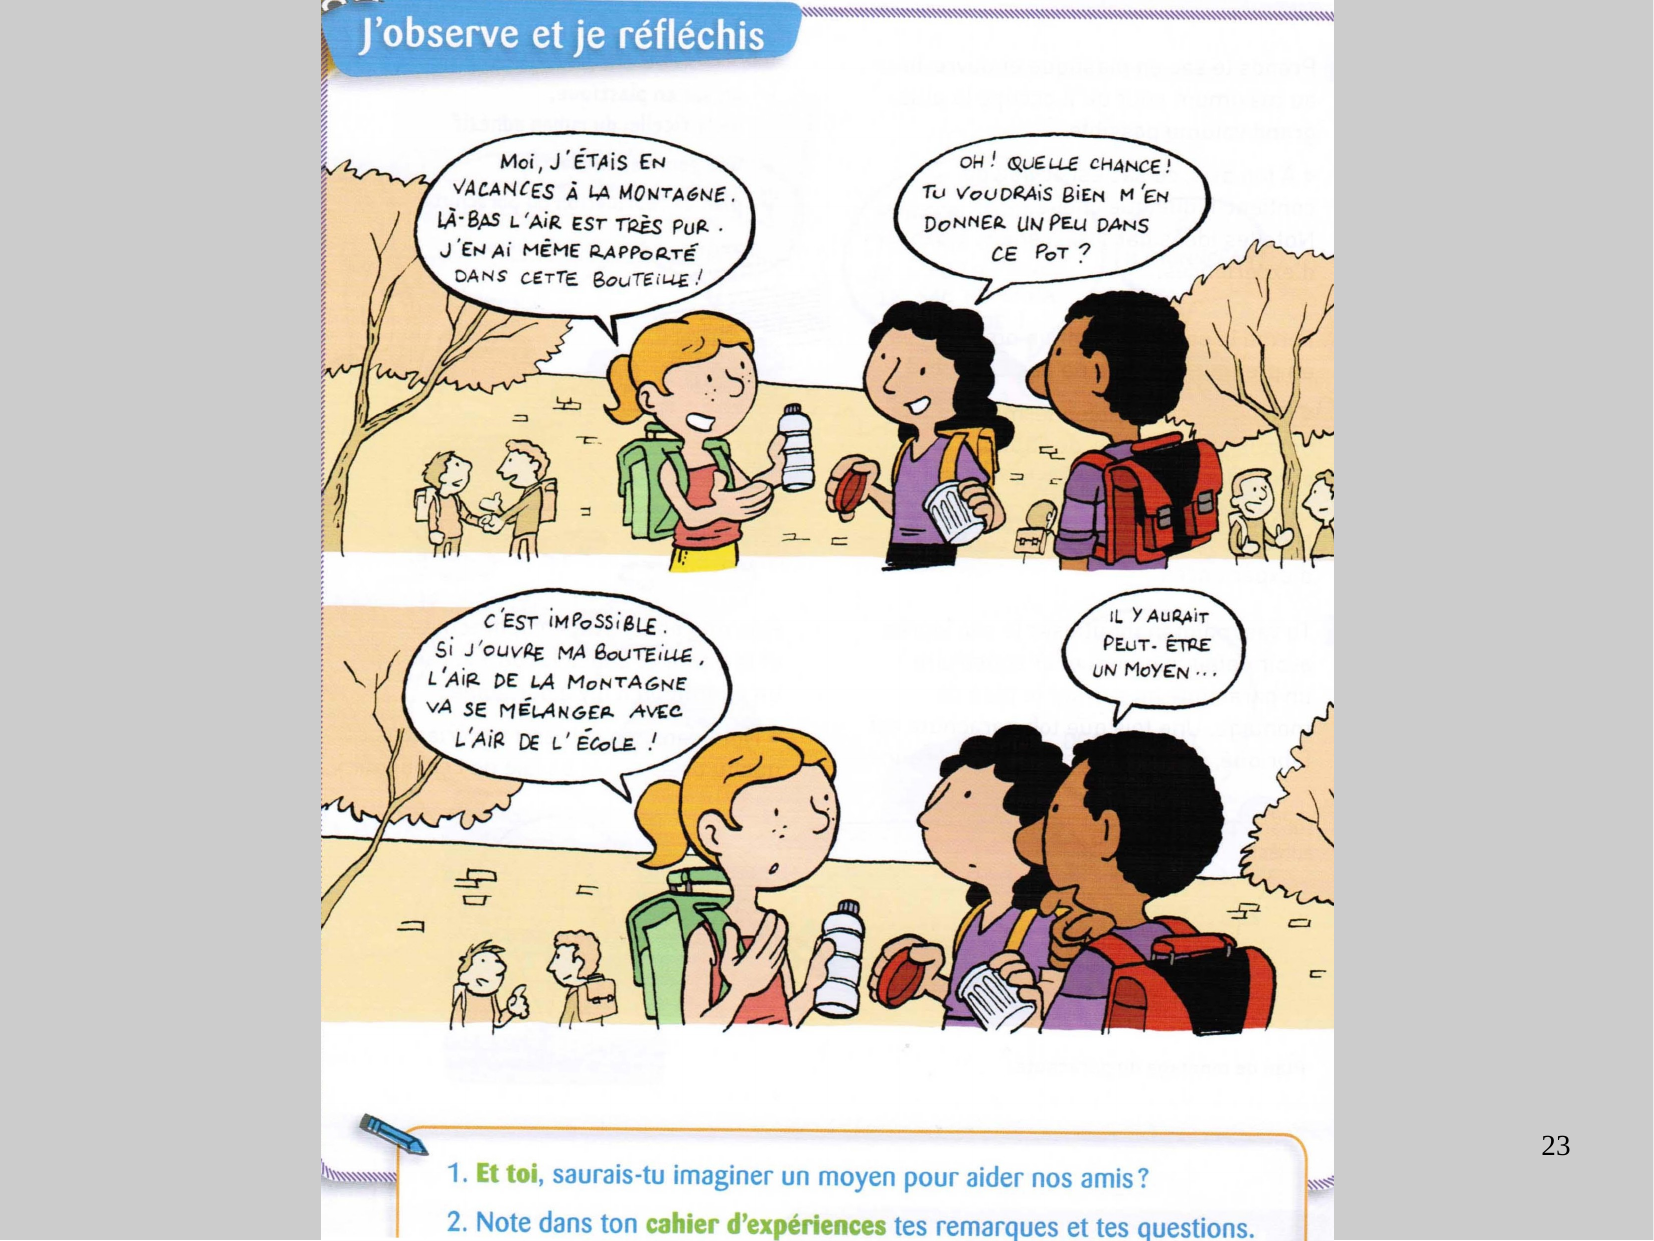

Enseigner les sciences au Cycle III
23